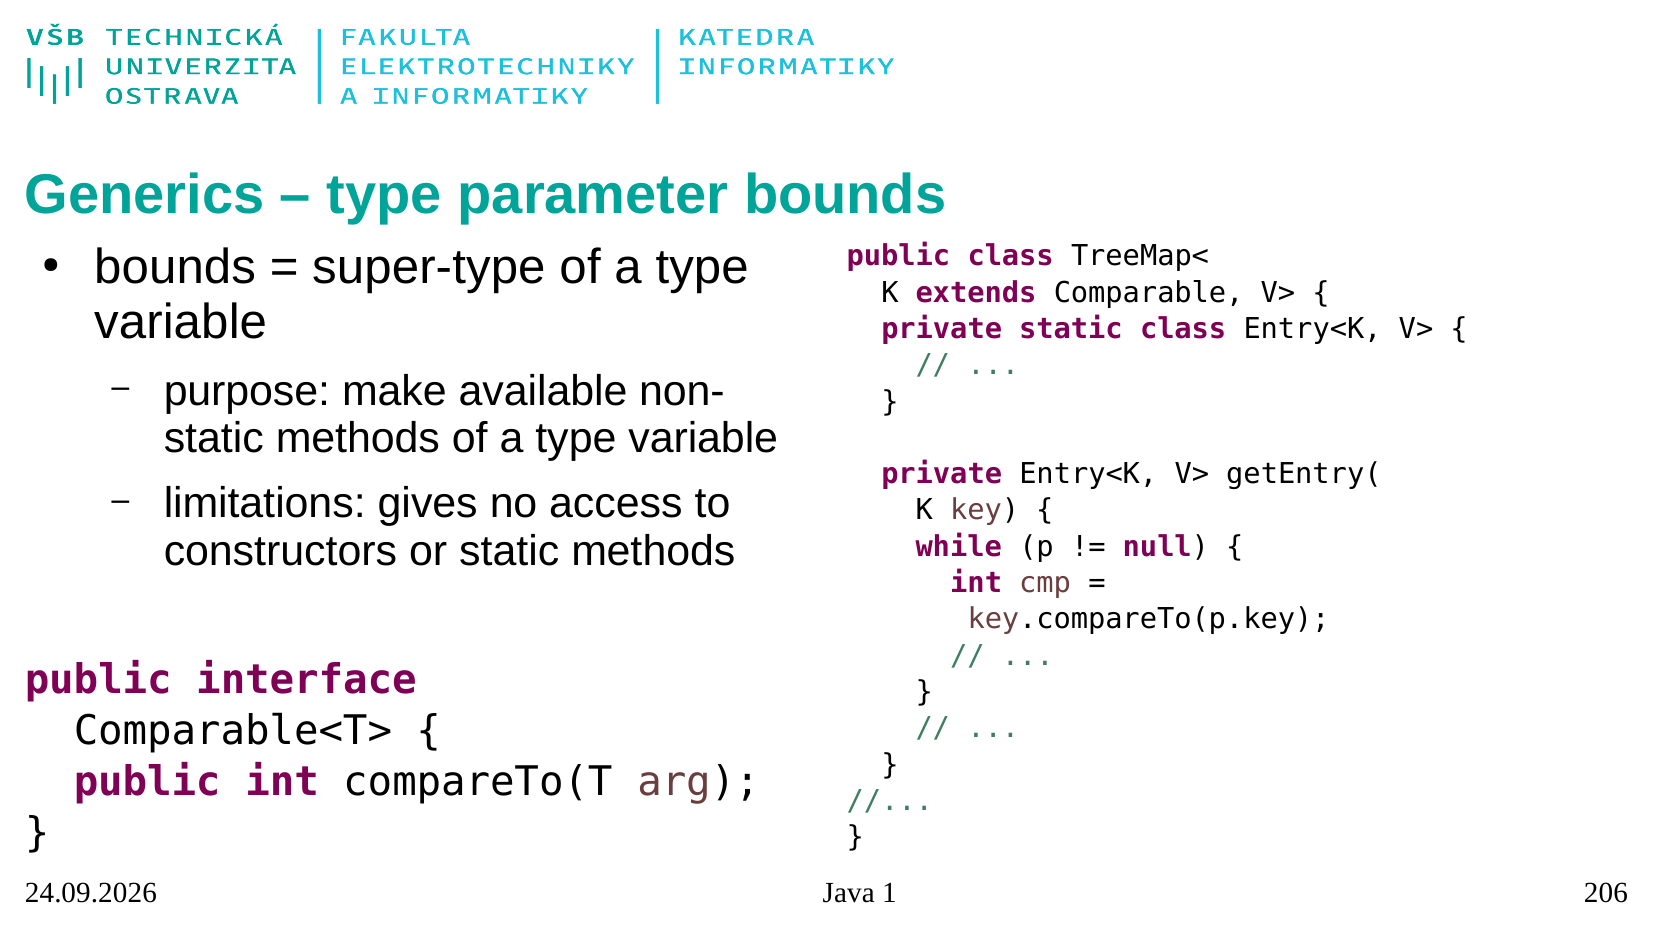

# Generics – type parameter bounds
bounds = super-type of a type variable
purpose: make available non-static methods of a type variable
limitations: gives no access to constructors or static methods
public interface
 Comparable<T> {
 public int compareTo(T arg);
}
public class TreeMap<
 K extends Comparable, V> {
 private static class Entry<K, V> {
 // ...
 }
 private Entry<K, V> getEntry(
 K key) {
 while (p != null) {
 int cmp =
 key.compareTo(p.key);
 // ...
 }
 // ...
 }
//...
}
Java 1
206